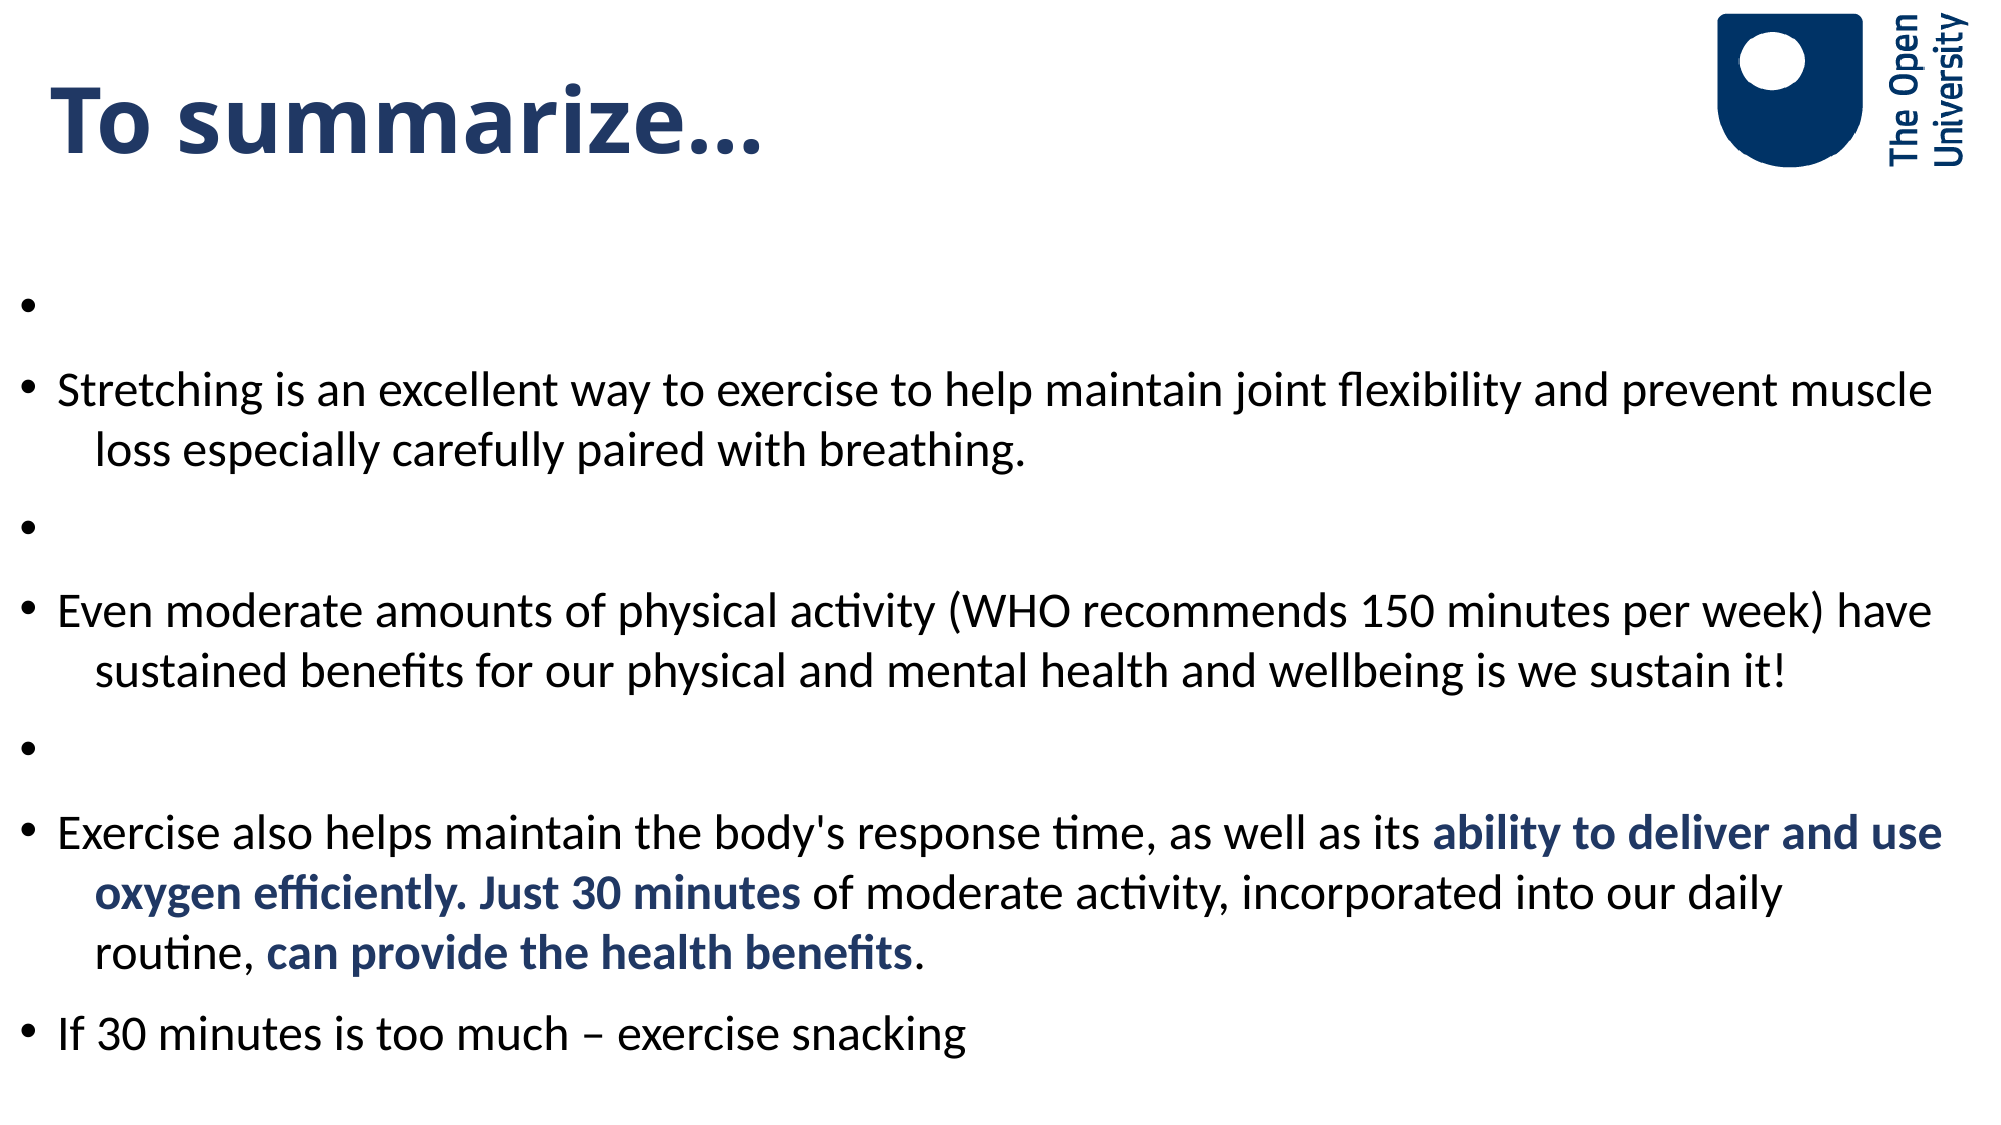

# To summarize…
Stretching is an excellent way to exercise to help maintain joint flexibility and prevent muscle loss especially carefully paired with breathing.
Even moderate amounts of physical activity (WHO recommends 150 minutes per week) have sustained benefits for our physical and mental health and wellbeing is we sustain it!
Exercise also helps maintain the body's response time, as well as its ability to deliver and use oxygen efficiently. Just 30 minutes of moderate activity, incorporated into our daily routine, can provide the health benefits.
If 30 minutes is too much – exercise snacking